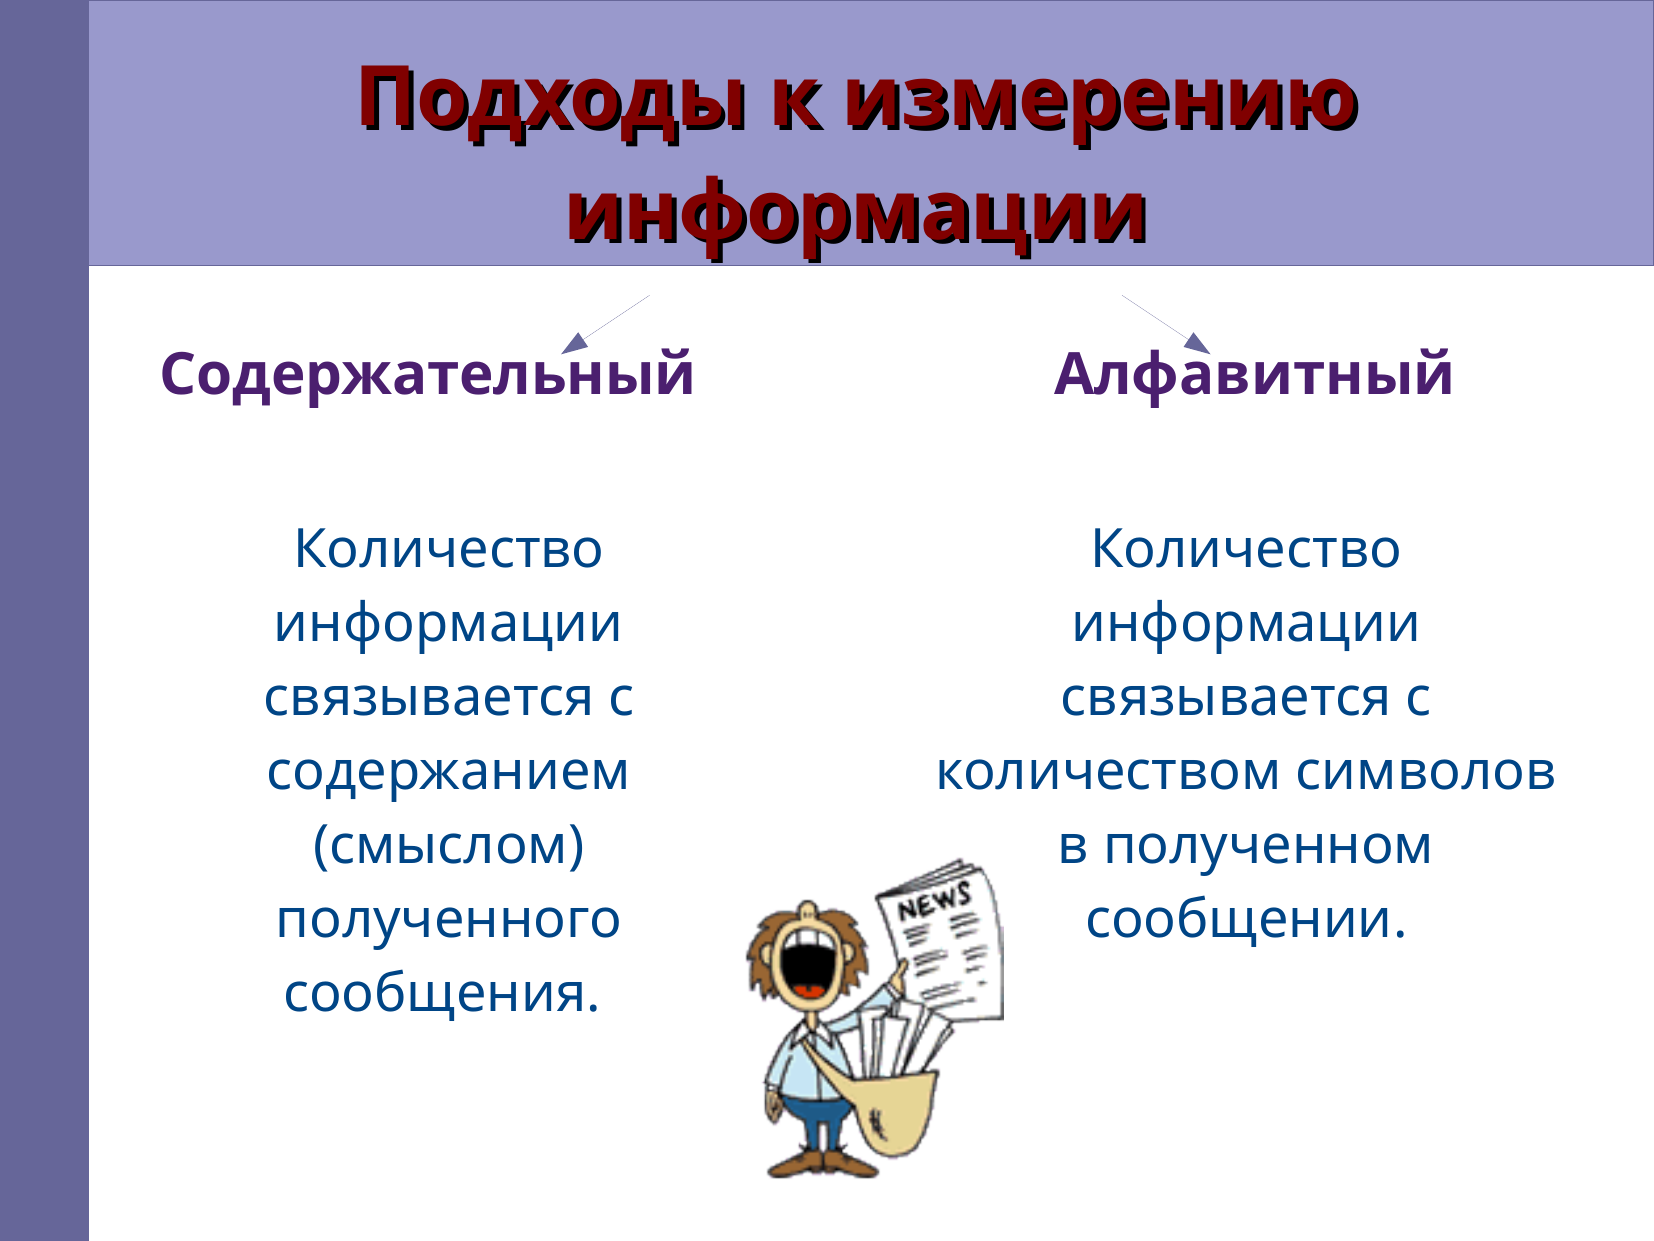

Подходы к измерению информации
Содержательный
Алфавитный
Количество информации связывается с содержанием (смыслом) полученного сообщения.
Количество информации связывается с количеством символов в полученном сообщении.